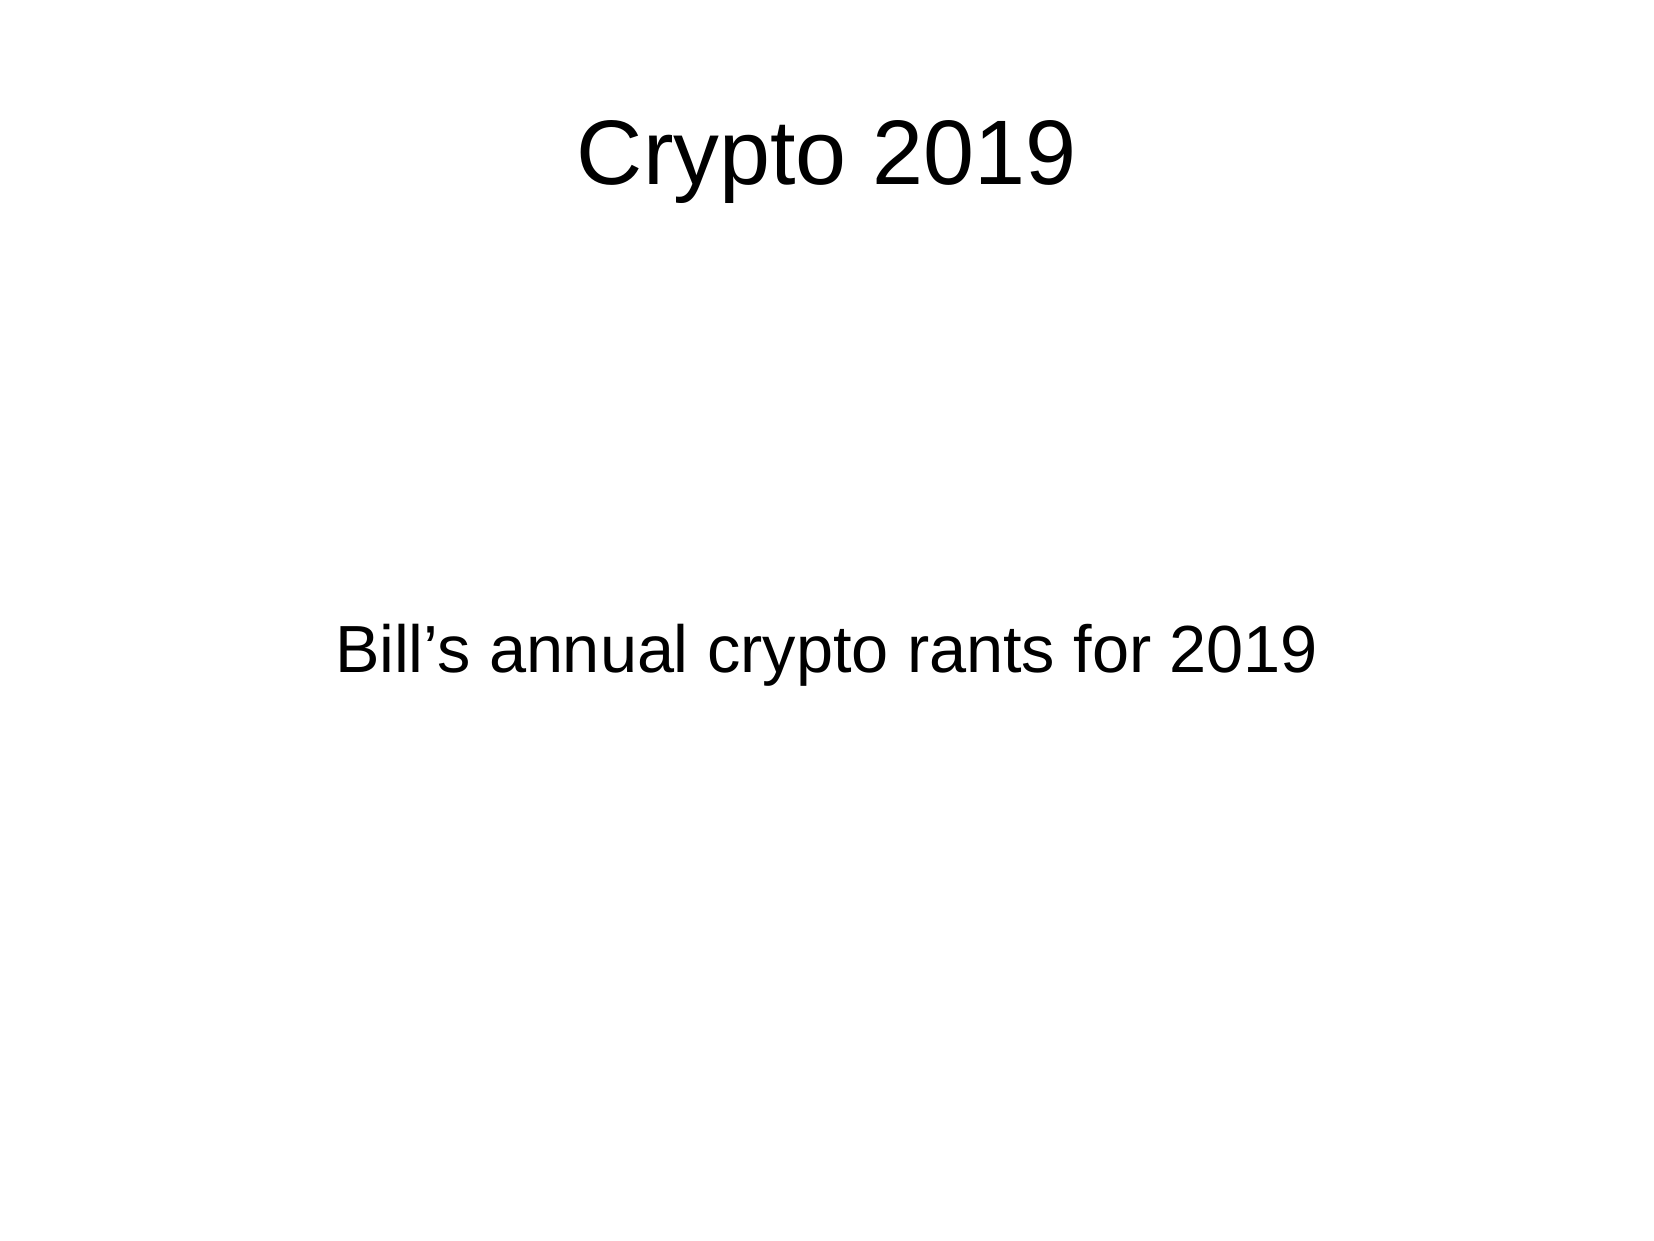

# Crypto 2019
Bill’s annual crypto rants for 2019